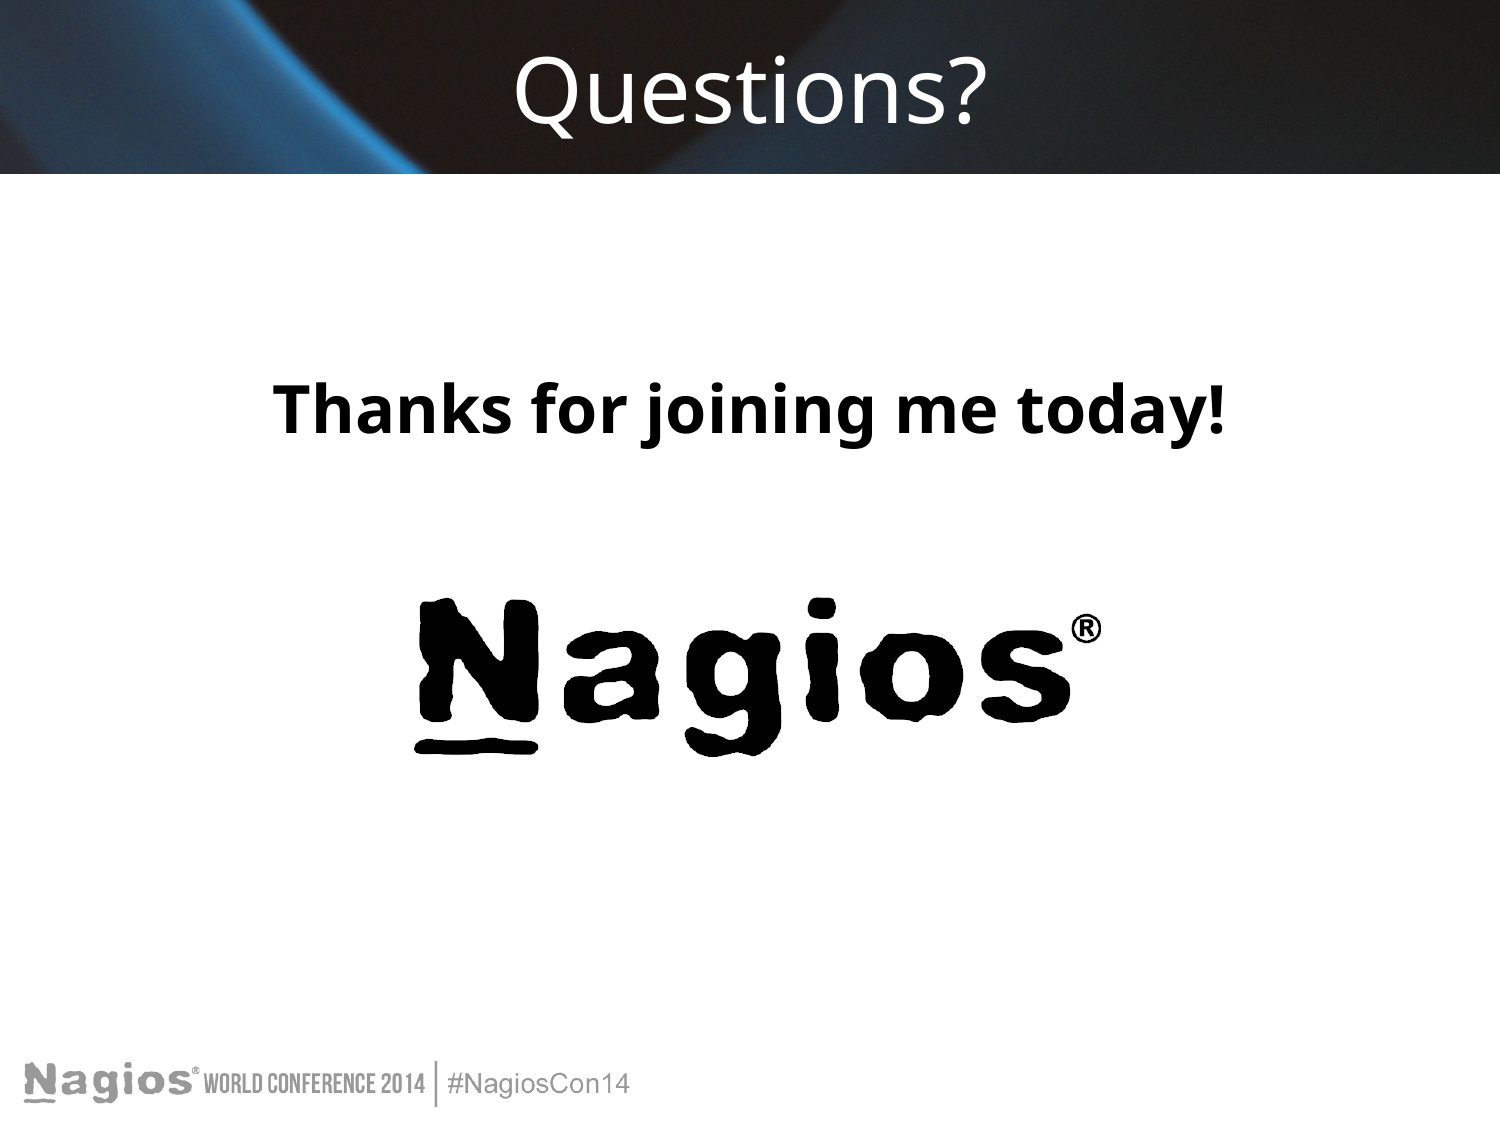

# Questions?
Thanks for joining me today!